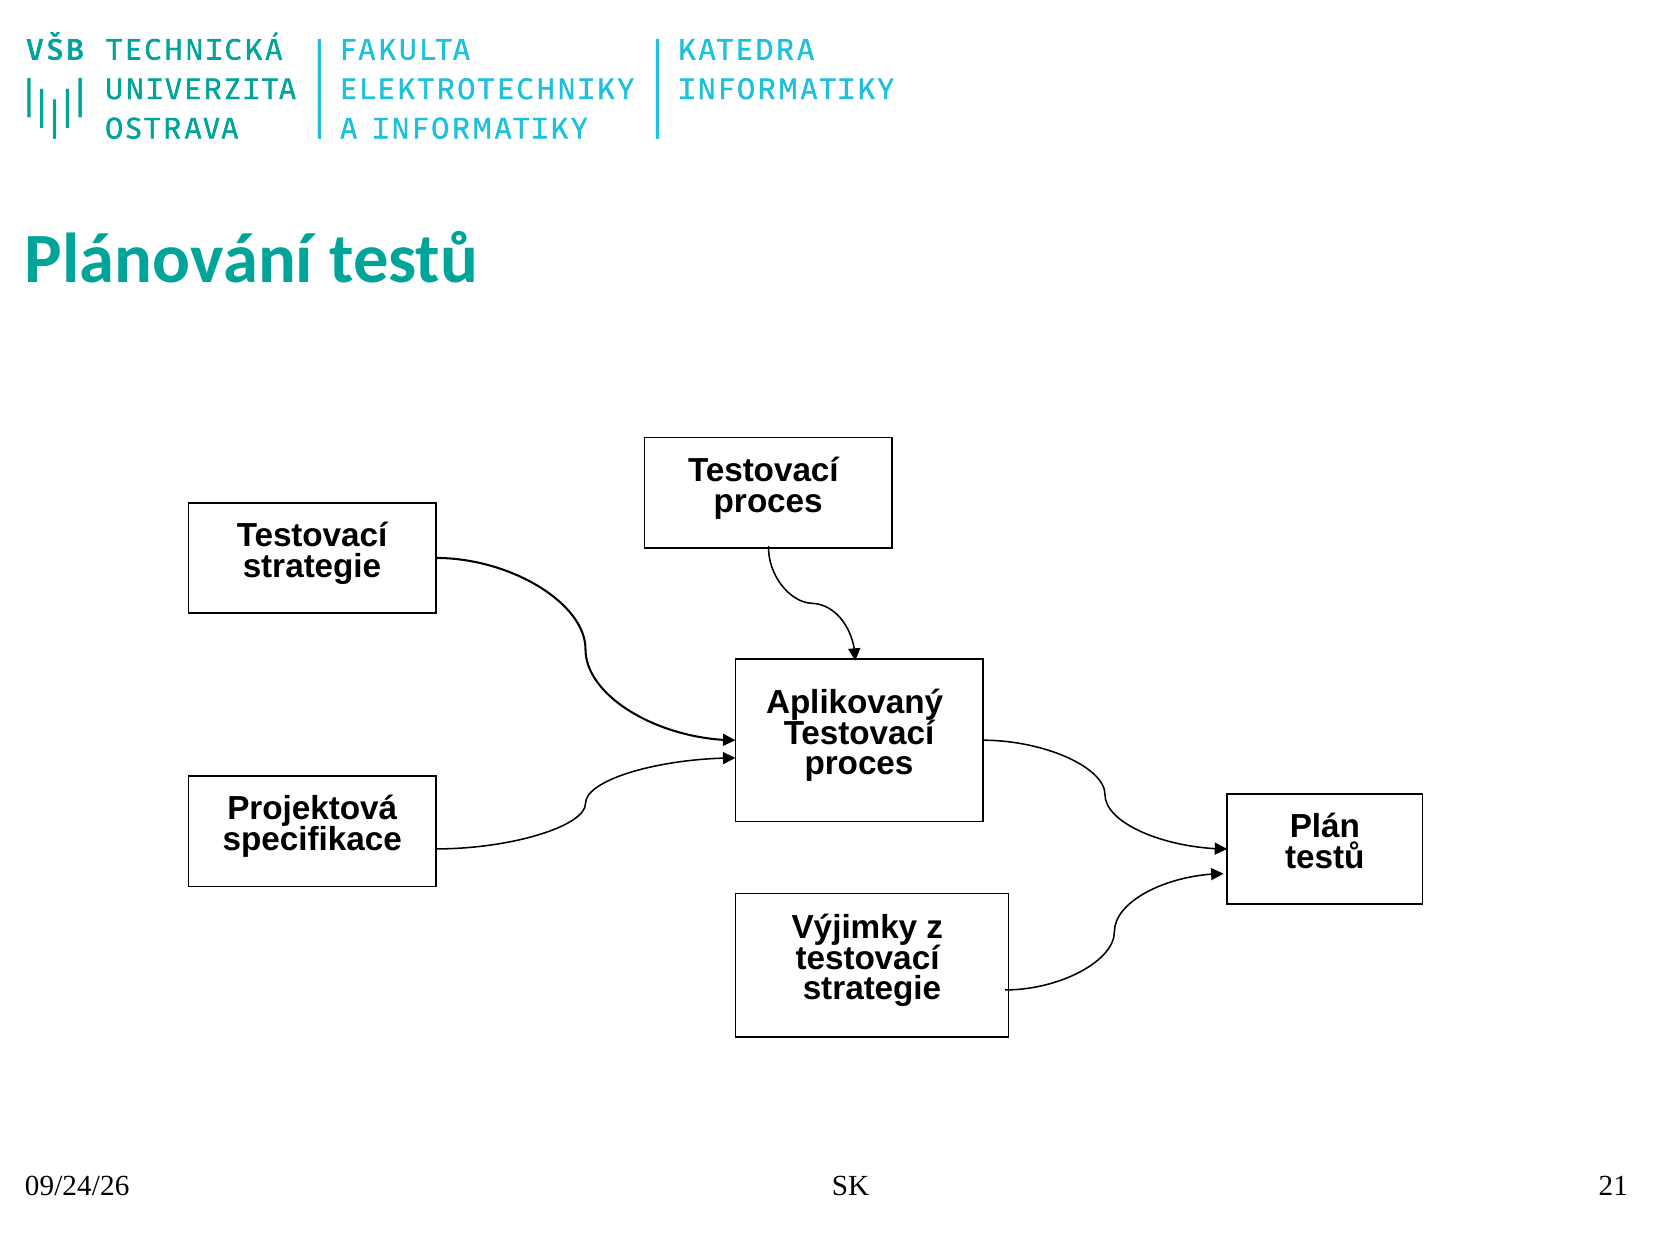

# Plánování testů
Testovací
proces
Testovací
strategie
Aplikovaný
Testovací
proces
Projektová
specifikace
Plán
testů
Výjimky z
testovací
strategie
SK
21